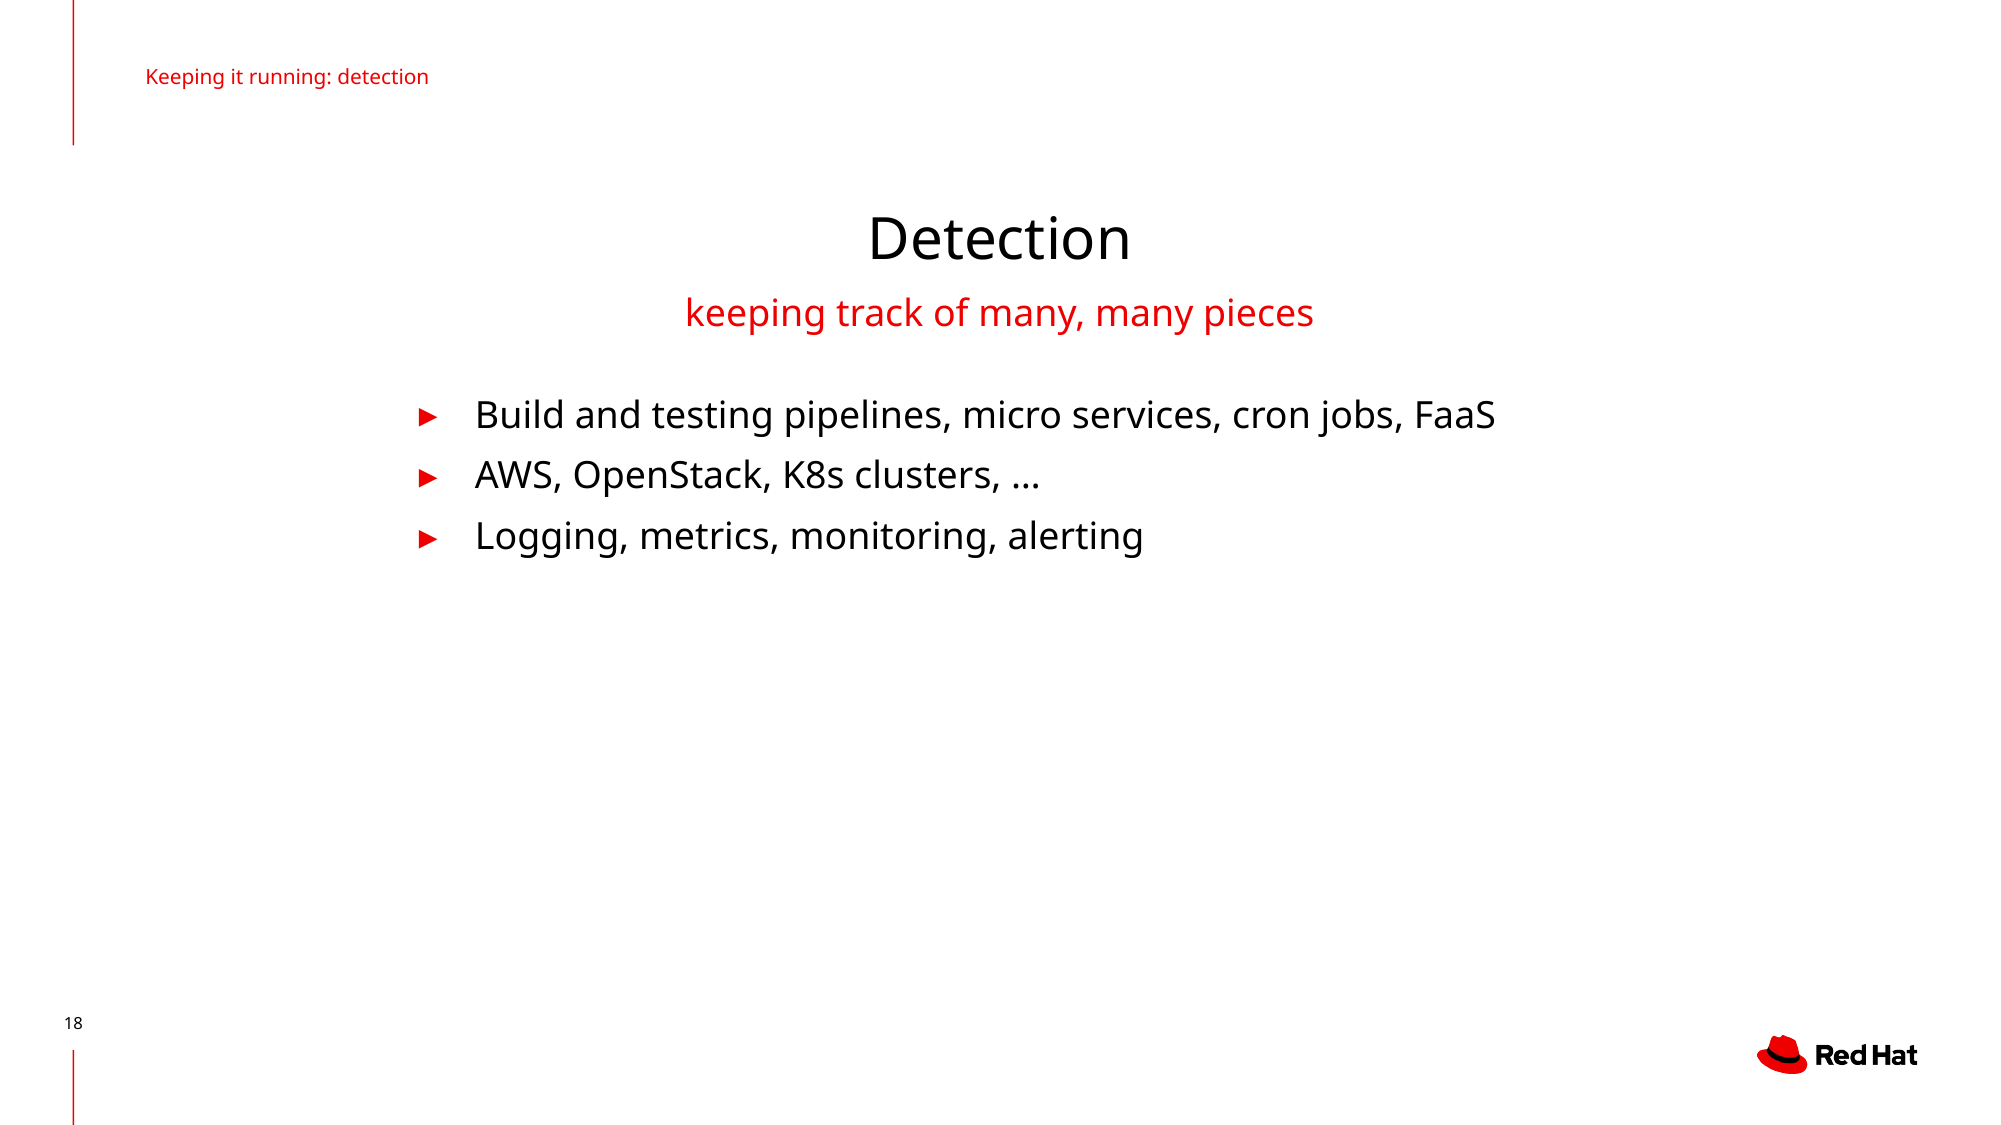

# Keeping it running: detection
Detection
keeping track of many, many pieces
Build and testing pipelines, micro services, cron jobs, FaaS
AWS, OpenStack, K8s clusters, …
Logging, metrics, monitoring, alerting